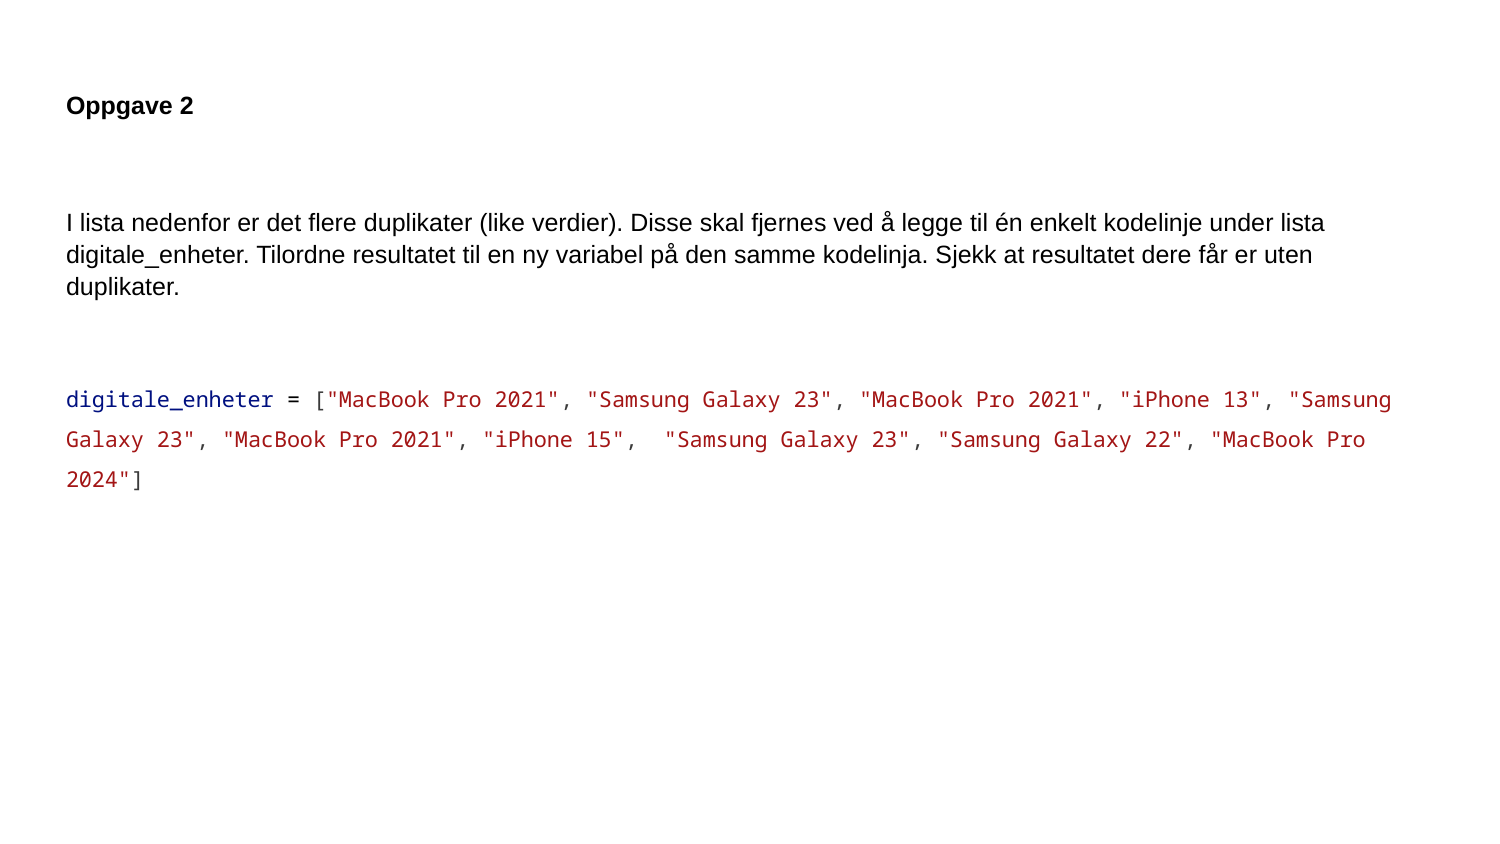

# Oppgave 2
I lista nedenfor er det flere duplikater (like verdier). Disse skal fjernes ved å legge til én enkelt kodelinje under lista digitale_enheter. Tilordne resultatet til en ny variabel på den samme kodelinja. Sjekk at resultatet dere får er uten duplikater.
digitale_enheter = ["MacBook Pro 2021", "Samsung Galaxy 23", "MacBook Pro 2021", "iPhone 13", "Samsung Galaxy 23", "MacBook Pro 2021", "iPhone 15", "Samsung Galaxy 23", "Samsung Galaxy 22", "MacBook Pro 2024"]